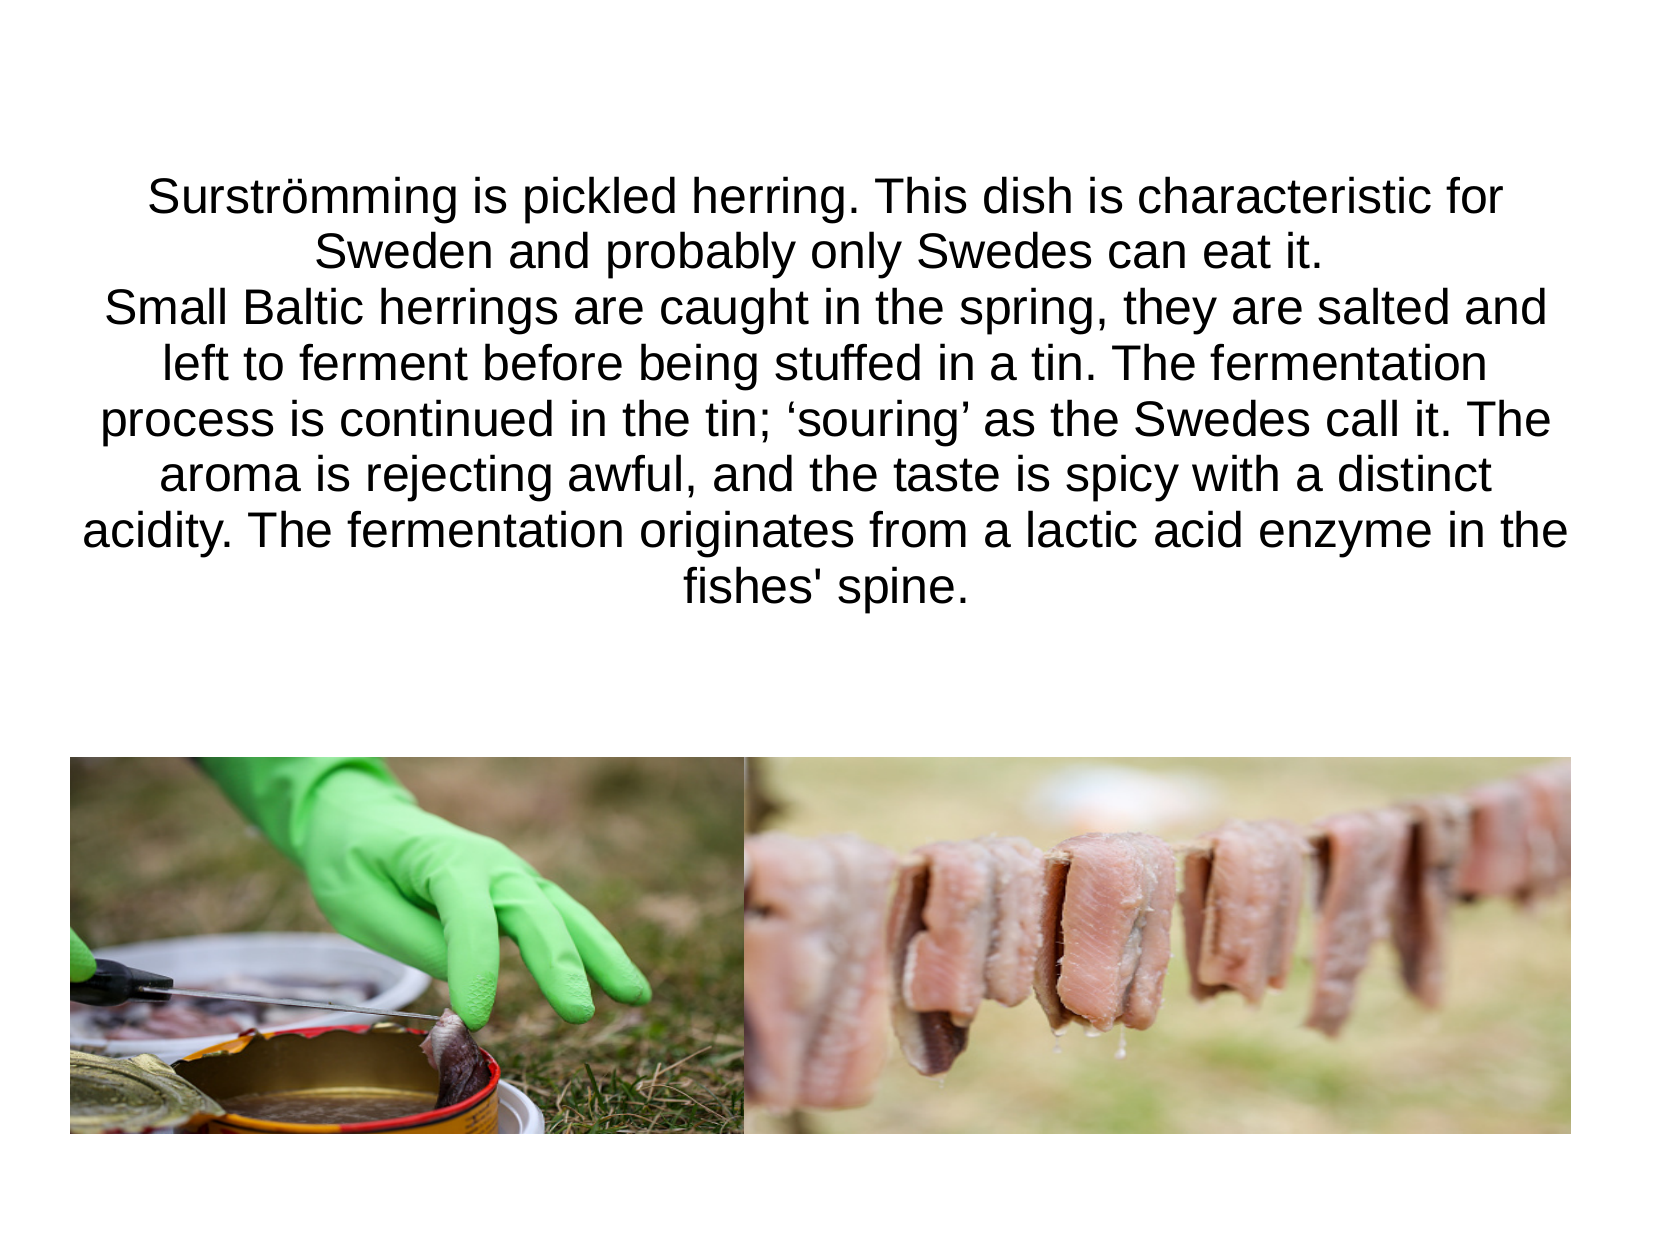

# Surströmming is pickled herring. This dish is characteristic for Sweden and probably only Swedes can eat it. Small Baltic herrings are caught in the spring, they are salted and left to ferment before being stuffed in a tin. The fermentation process is continued in the tin; ‘souring’ as the Swedes call it. The aroma is rejecting awful, and the taste is spicy with a distinct acidity. The fermentation originates from a lactic acid enzyme in the fishes' spine.